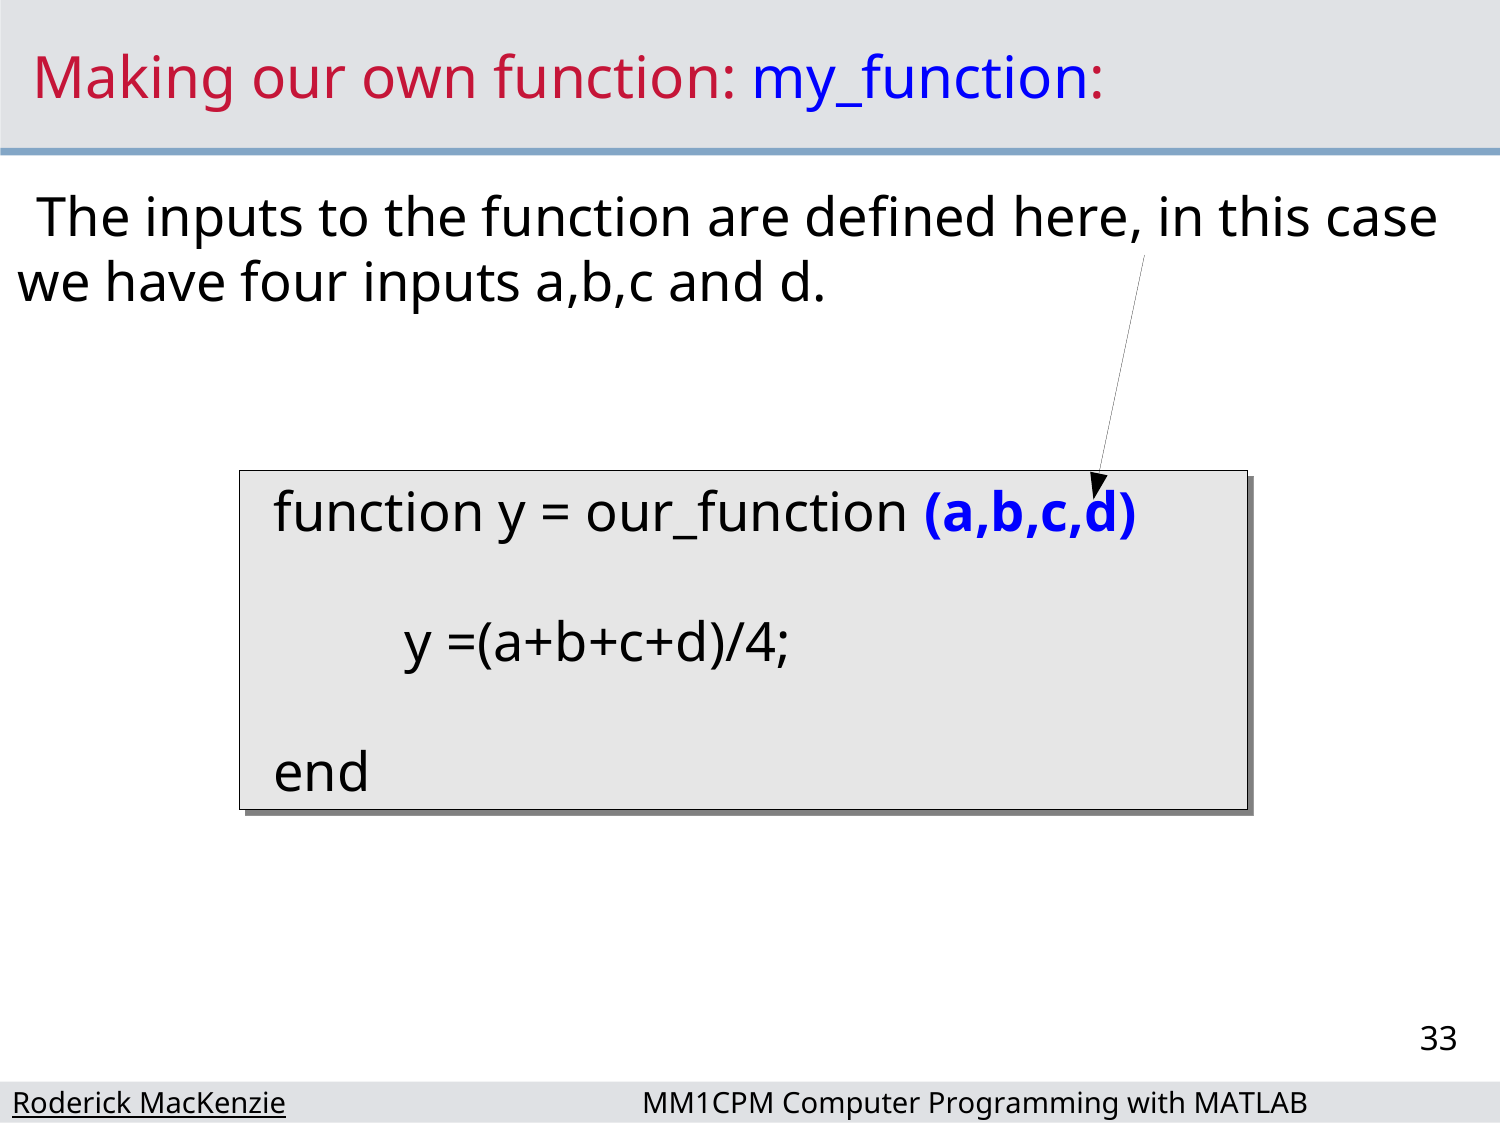

# Making our own function: my_function:
The inputs to the function are defined here, in this case we have four inputs a,b,c and d.
function y = our_function (a,b,c,d)
	y =(a+b+c+d)/4;
end